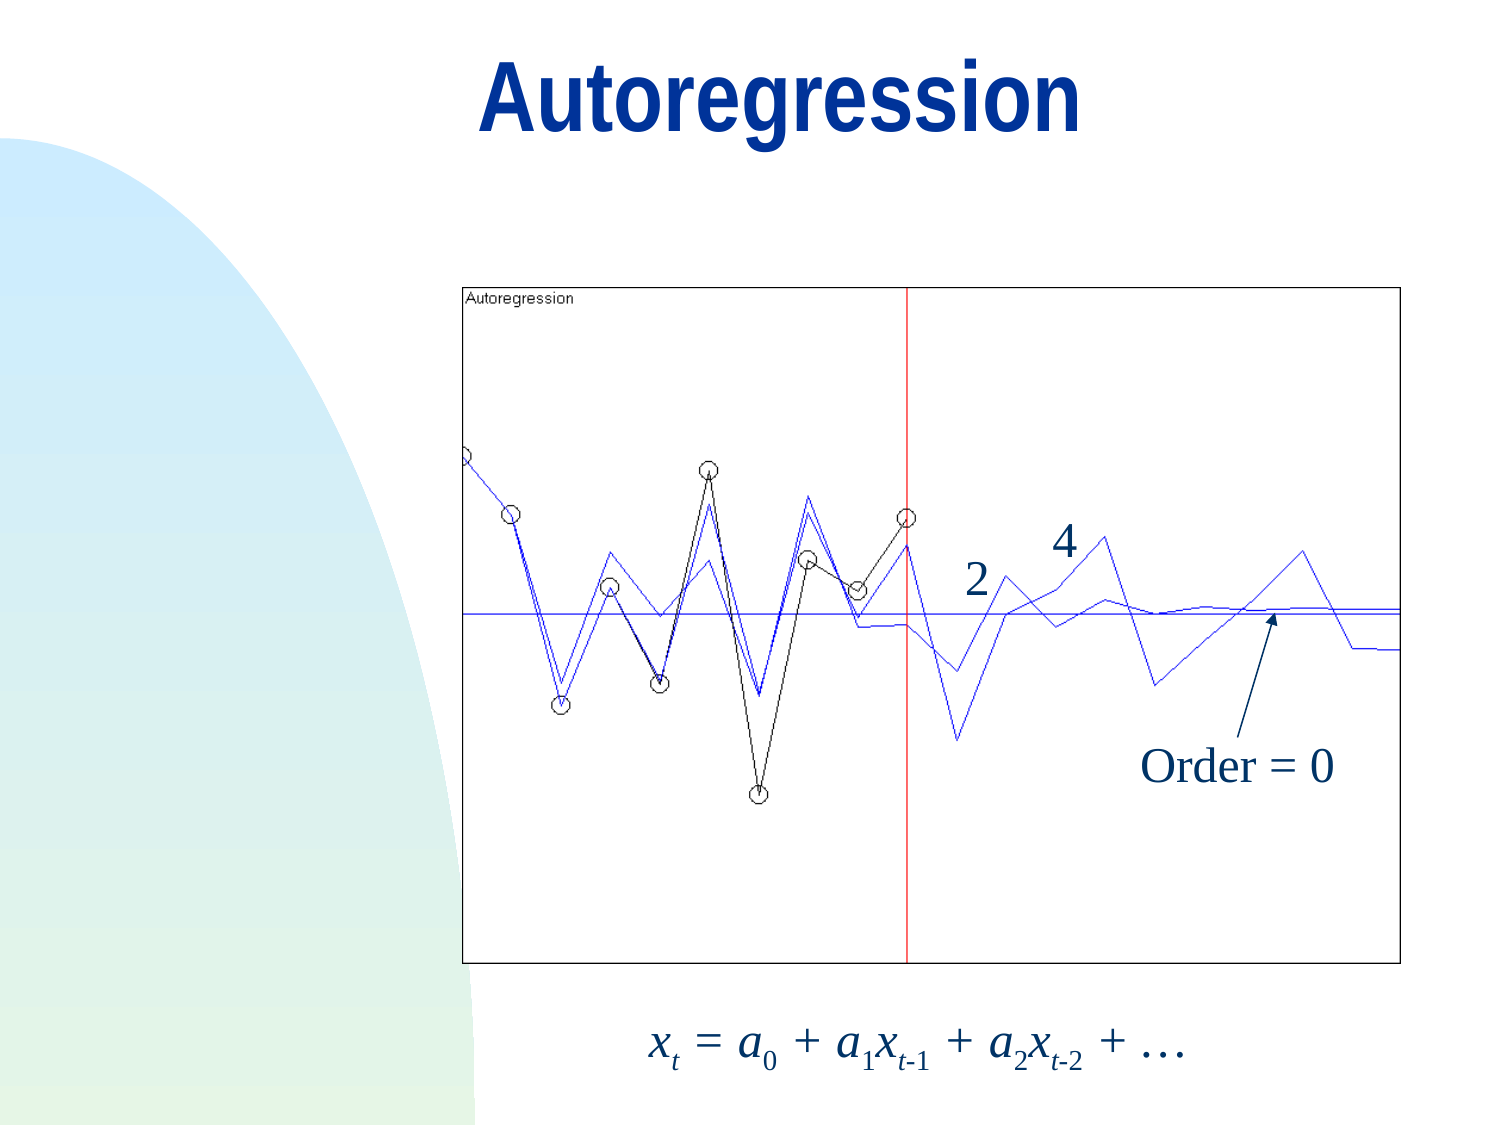

# Autoregression
4
2
Order = 0
xt = a0 + a1xt-1 + a2xt-2 + …